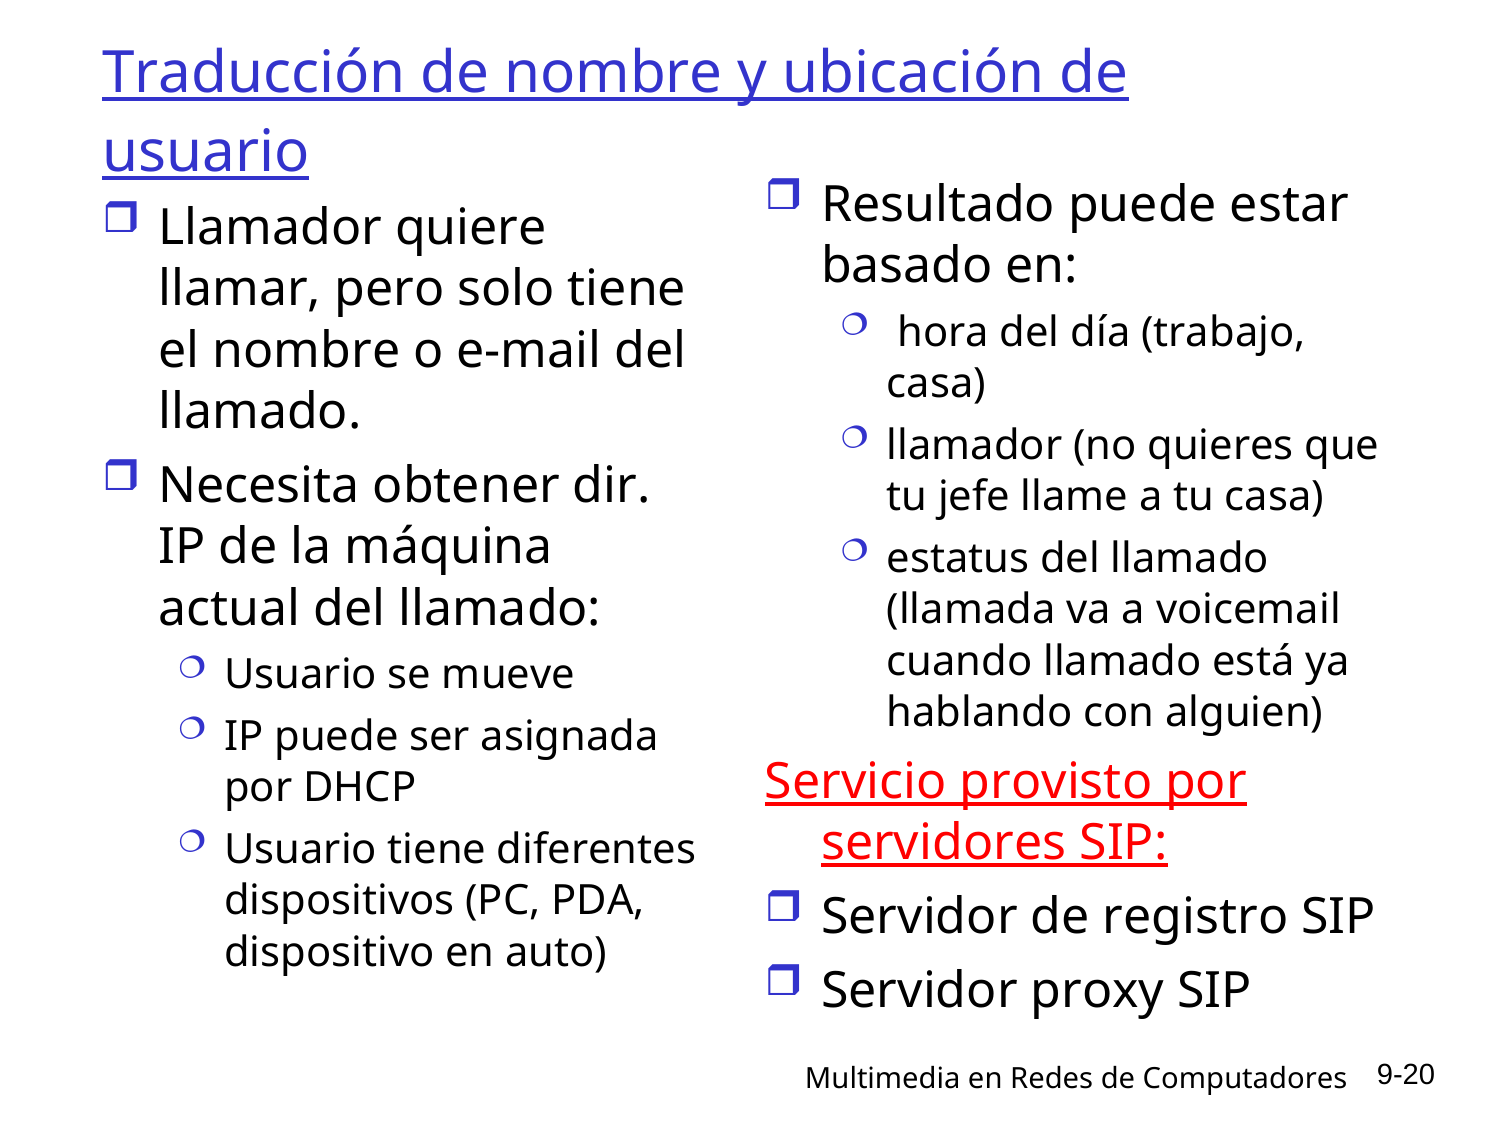

# Traducción de nombre y ubicación de usuario
Resultado puede estar basado en:
 hora del día (trabajo, casa)
llamador (no quieres que tu jefe llame a tu casa)
estatus del llamado (llamada va a voicemail cuando llamado está ya hablando con alguien)
Servicio provisto por servidores SIP:
Servidor de registro SIP
Servidor proxy SIP
Llamador quiere llamar, pero solo tiene el nombre o e-mail del llamado.
Necesita obtener dir. IP de la máquina actual del llamado:
Usuario se mueve
IP puede ser asignada por DHCP
Usuario tiene diferentes dispositivos (PC, PDA, dispositivo en auto)
20